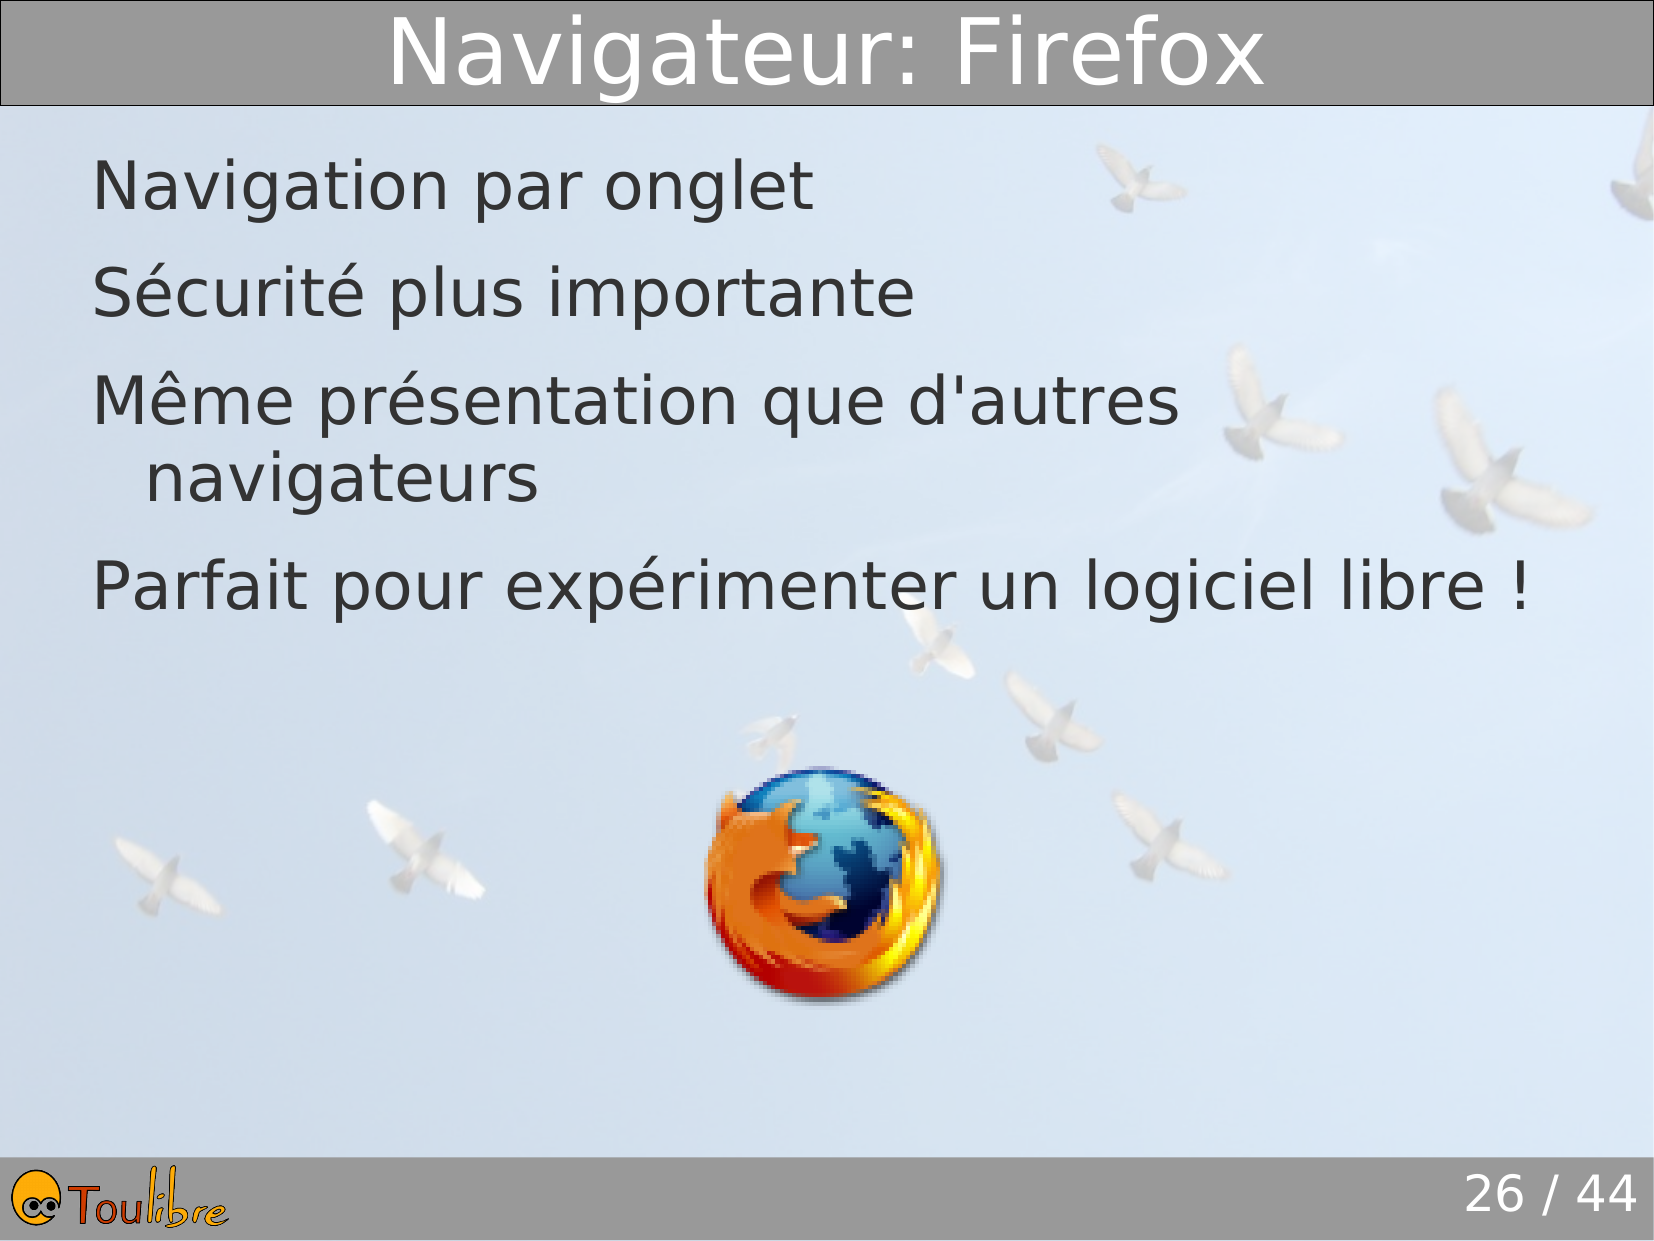

# Navigateur: Firefox
Navigation par onglet
Sécurité plus importante
Même présentation que d'autres navigateurs
Parfait pour expérimenter un logiciel libre !